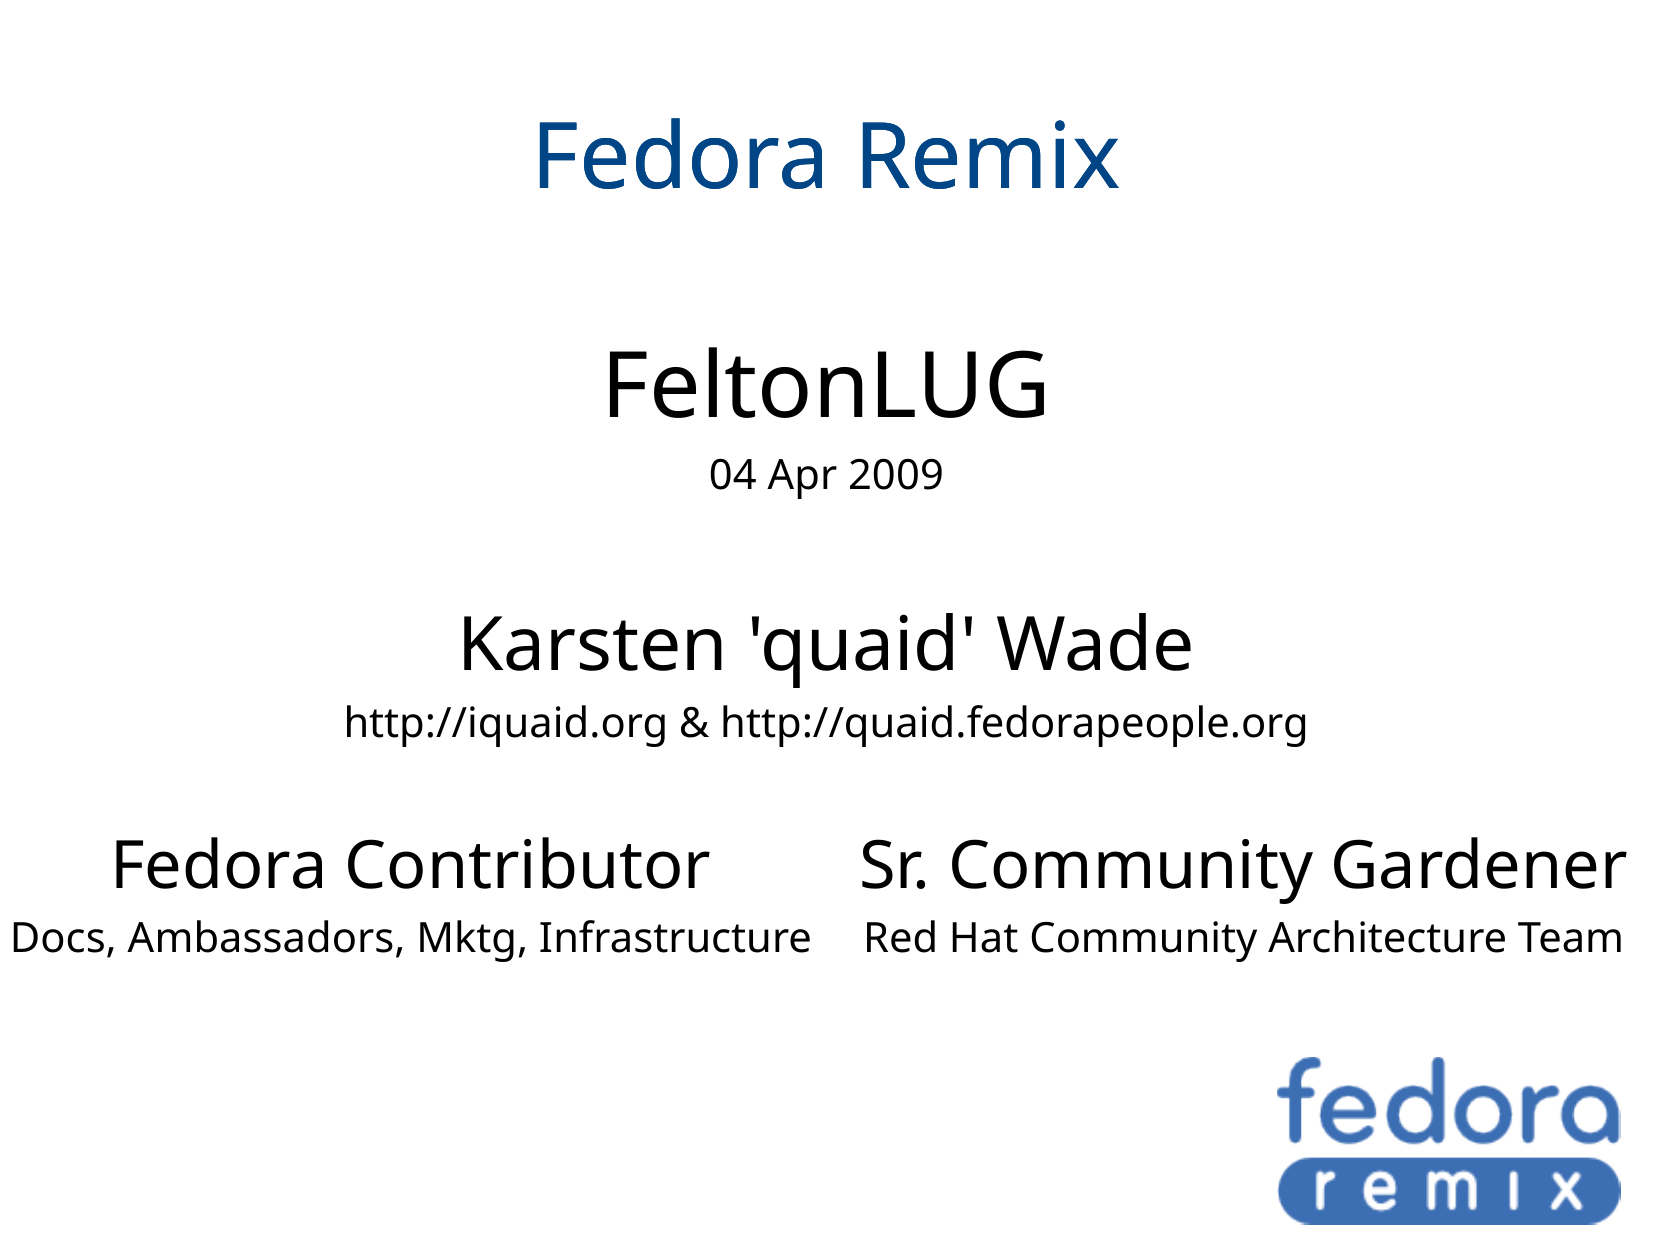

# Fedora Remix
Fedora Remix
FeltonLUG
04 Apr 2009
Karsten 'quaid' Wade
http://iquaid.org & http://quaid.fedorapeople.org
Fedora Contributor
Docs, Ambassadors, Mktg, Infrastructure
Sr. Community Gardener
Red Hat Community Architecture Team